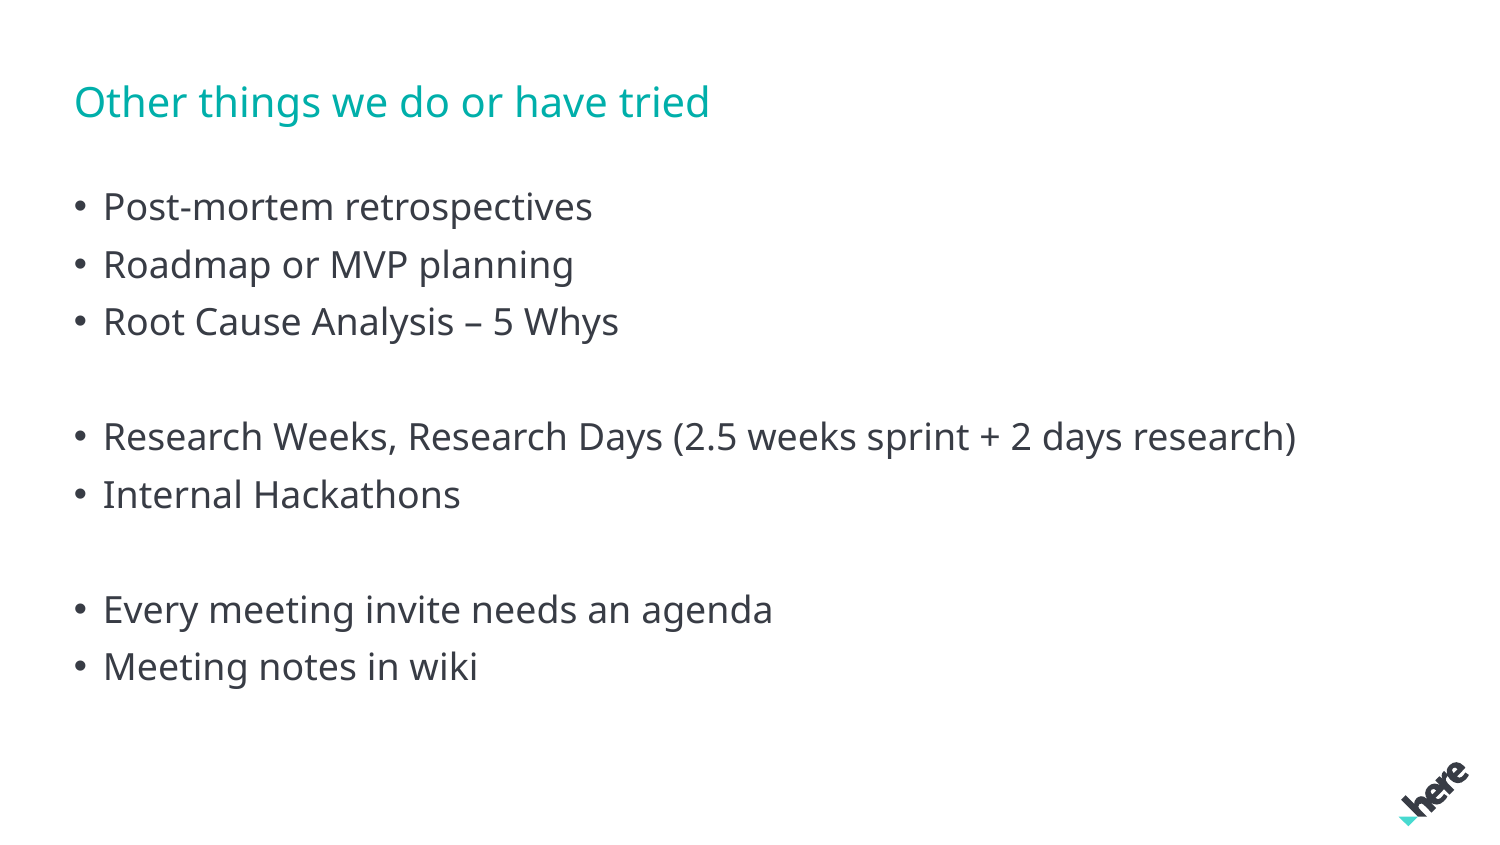

# Other things we do or have tried
Post-mortem retrospectives
Roadmap or MVP planning
Root Cause Analysis – 5 Whys
Research Weeks, Research Days (2.5 weeks sprint + 2 days research)
Internal Hackathons
Every meeting invite needs an agenda
Meeting notes in wiki